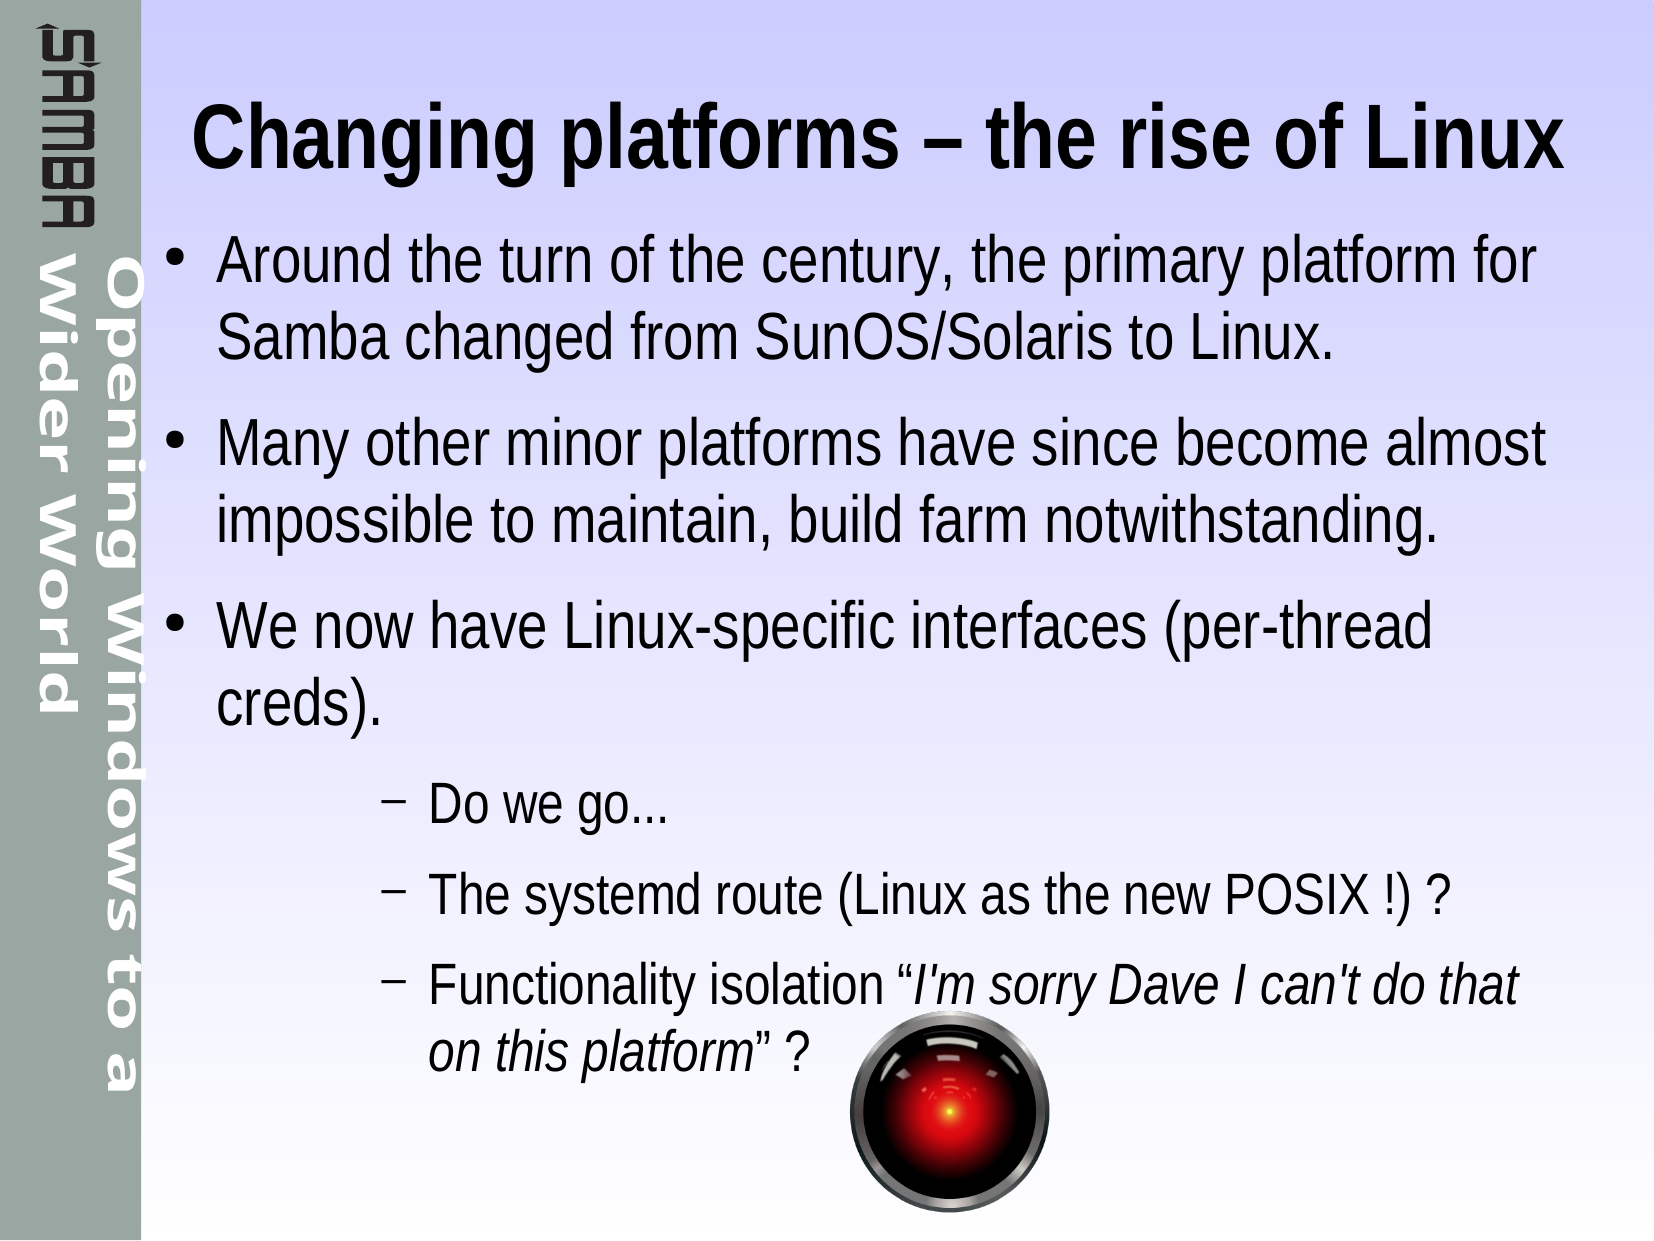

# Changing platforms – the rise of Linux
Around the turn of the century, the primary platform for Samba changed from SunOS/Solaris to Linux.
Many other minor platforms have since become almost impossible to maintain, build farm notwithstanding.
We now have Linux-specific interfaces (per-thread creds).
Do we go...
The systemd route (Linux as the new POSIX !) ?
Functionality isolation “I'm sorry Dave I can't do that on this platform” ?